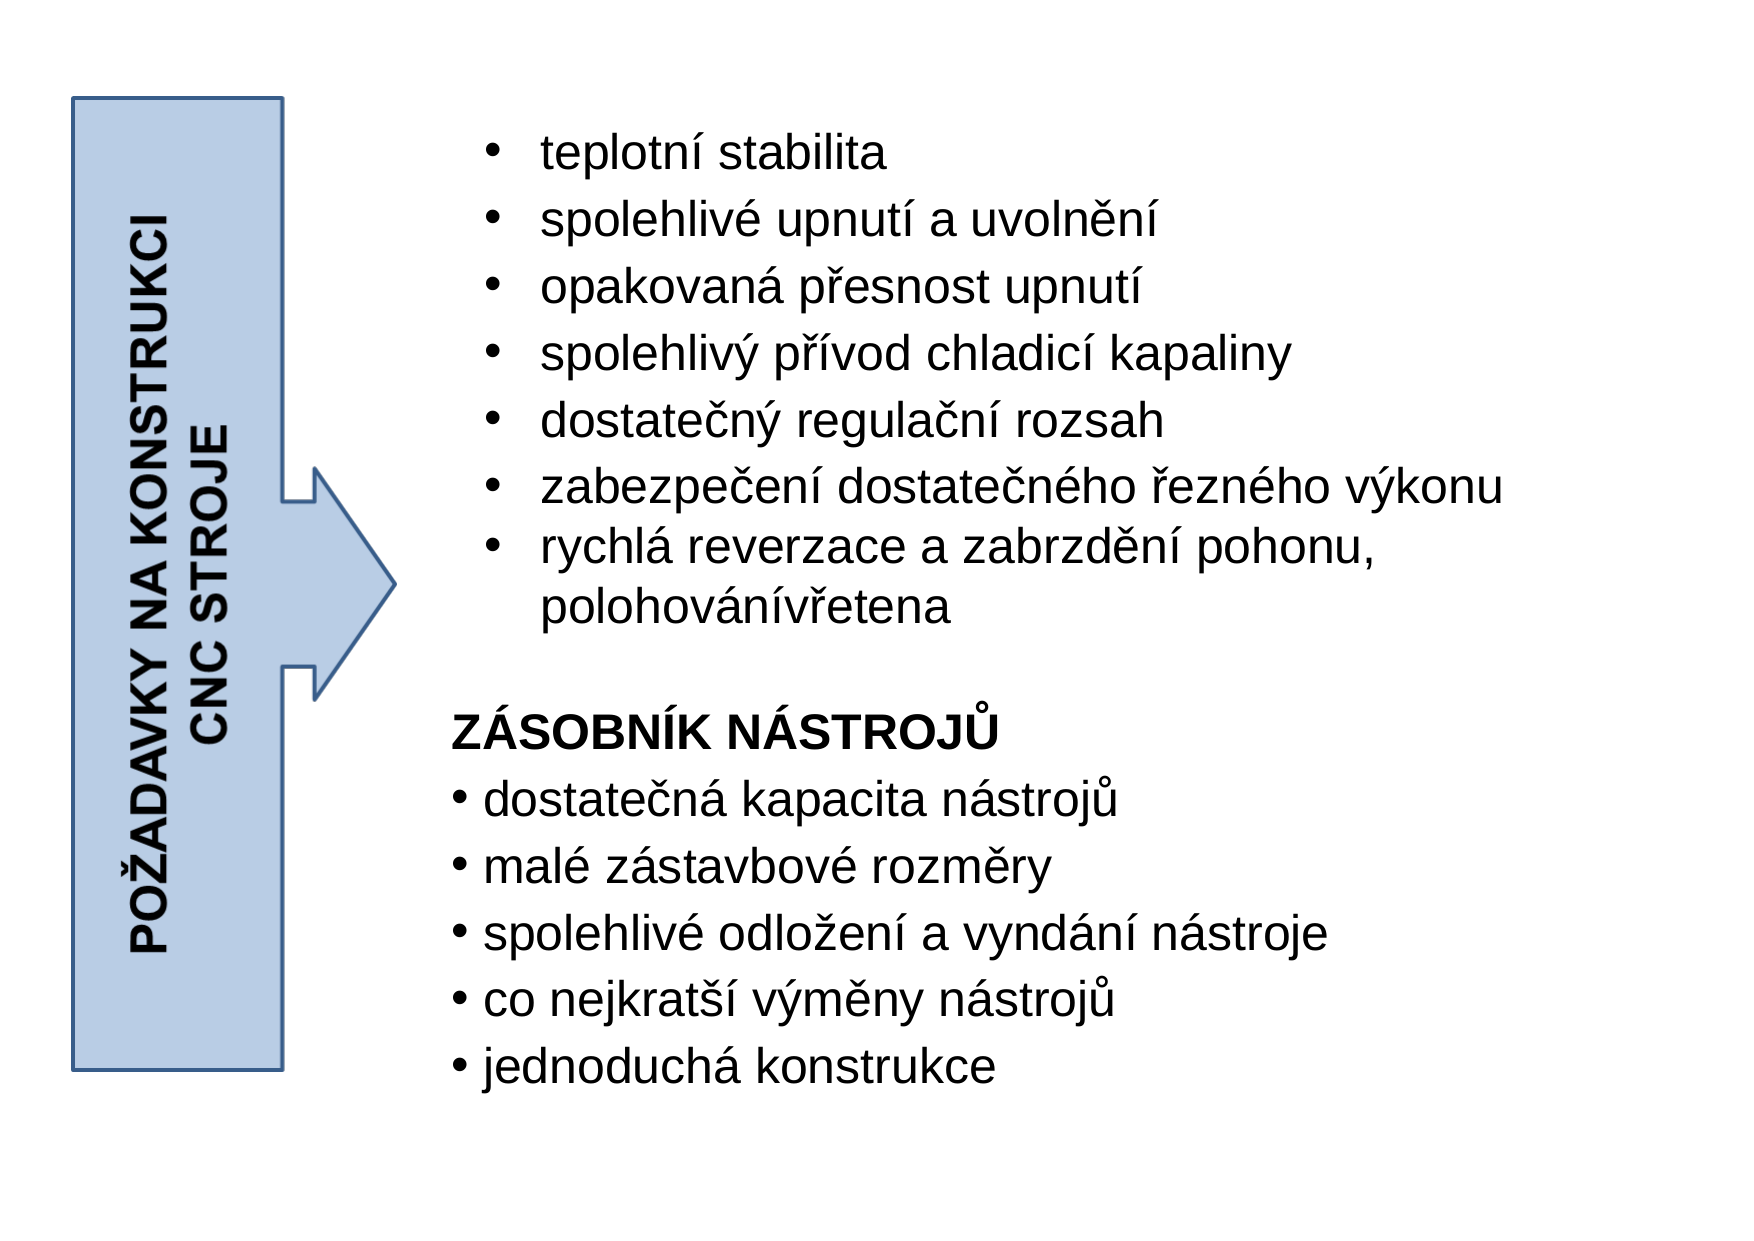

teplotní stabilita
spolehlivé upnutí a uvolnění
opakovaná přesnost upnutí
spolehlivý přívod chladicí kapaliny
dostatečný regulační rozsah
zabezpečení dostatečného řezného výkonu
rychlá reverzace a zabrzdění pohonu, polohování vřetena
ZÁSOBNÍK NÁSTROJŮ
 dostatečná kapacita nástrojů
 malé zástavbové rozměry
 spolehlivé odložení a vyndání nástroje
 co nejkratší výměny nástrojů
 jednoduchá konstrukce